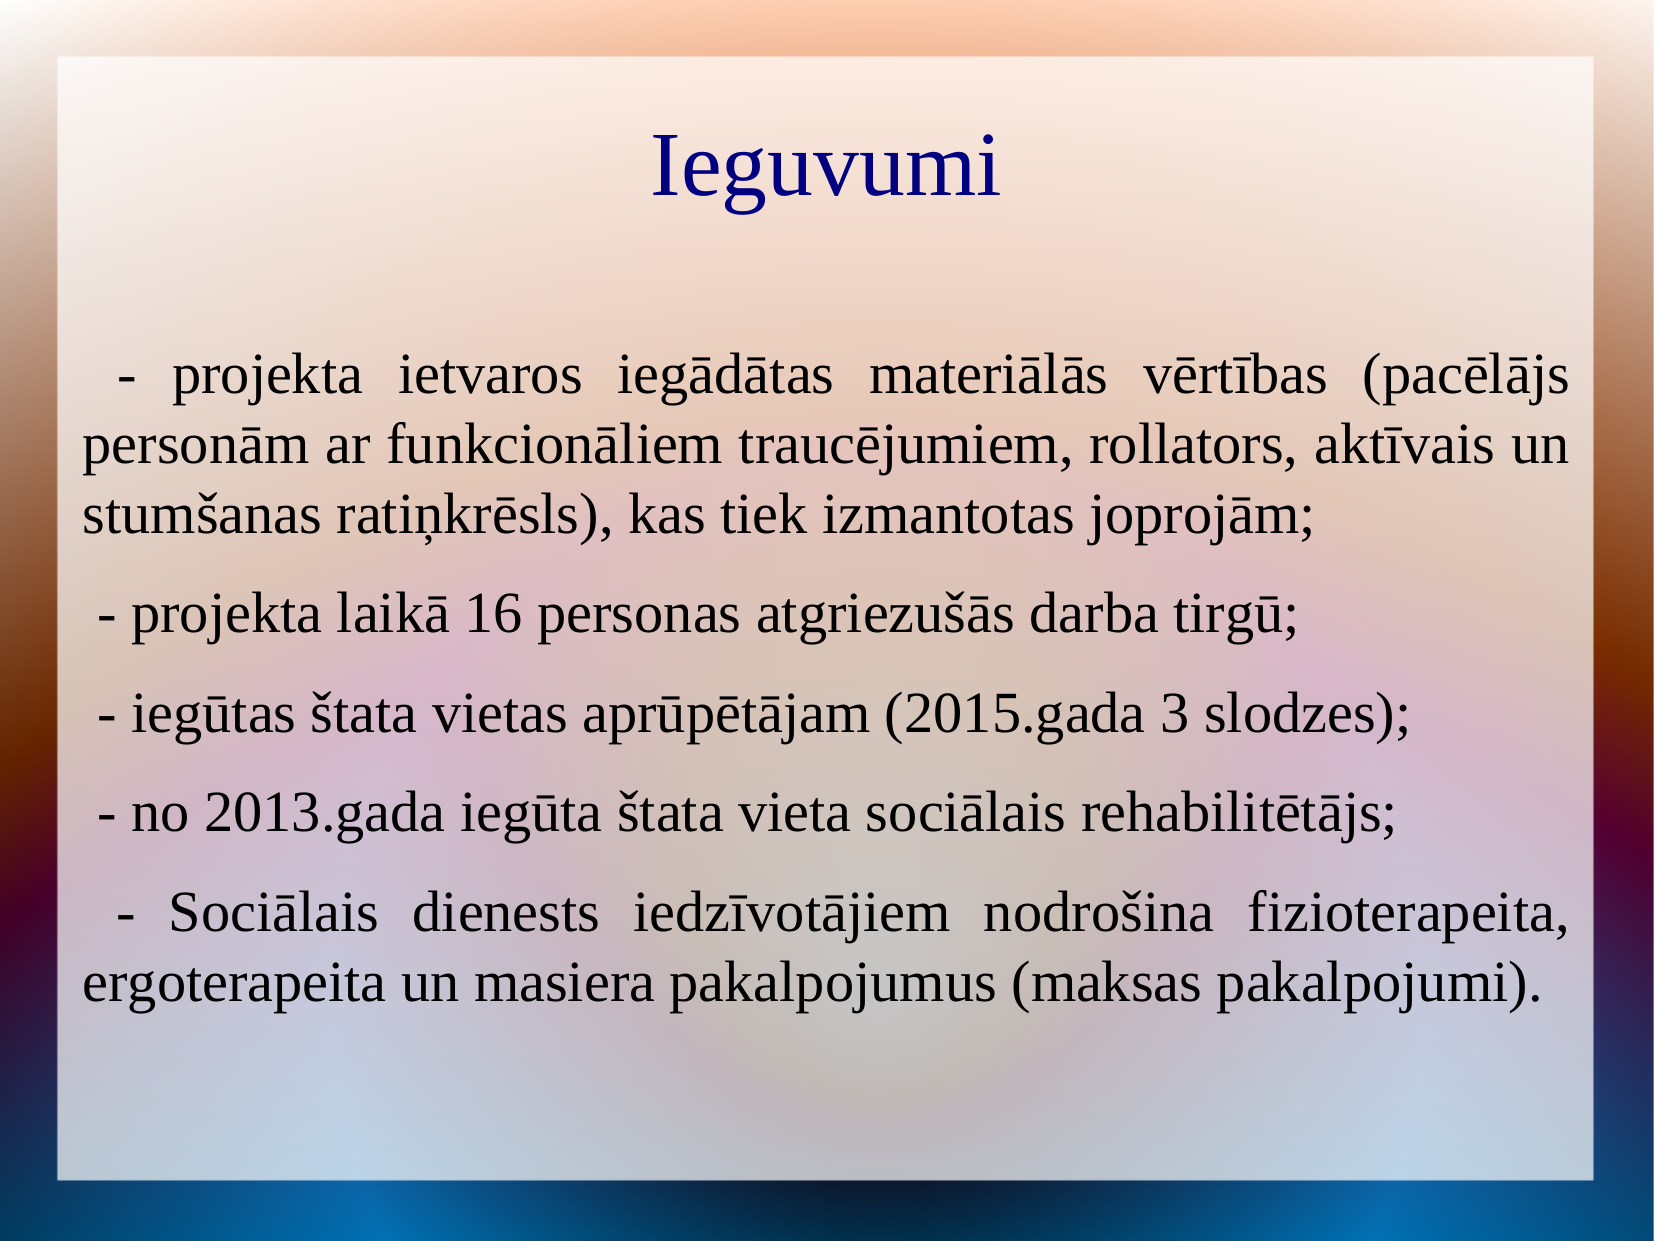

# Ieguvumi
 - projekta ietvaros iegādātas materiālās vērtības (pacēlājs personām ar funkcionāliem traucējumiem, rollators, aktīvais un stumšanas ratiņkrēsls), kas tiek izmantotas joprojām;
 - projekta laikā 16 personas atgriezušās darba tirgū;
 - iegūtas štata vietas aprūpētājam (2015.gada 3 slodzes);
 - no 2013.gada iegūta štata vieta sociālais rehabilitētājs;
 - Sociālais dienests iedzīvotājiem nodrošina fizioterapeita, ergoterapeita un masiera pakalpojumus (maksas pakalpojumi).